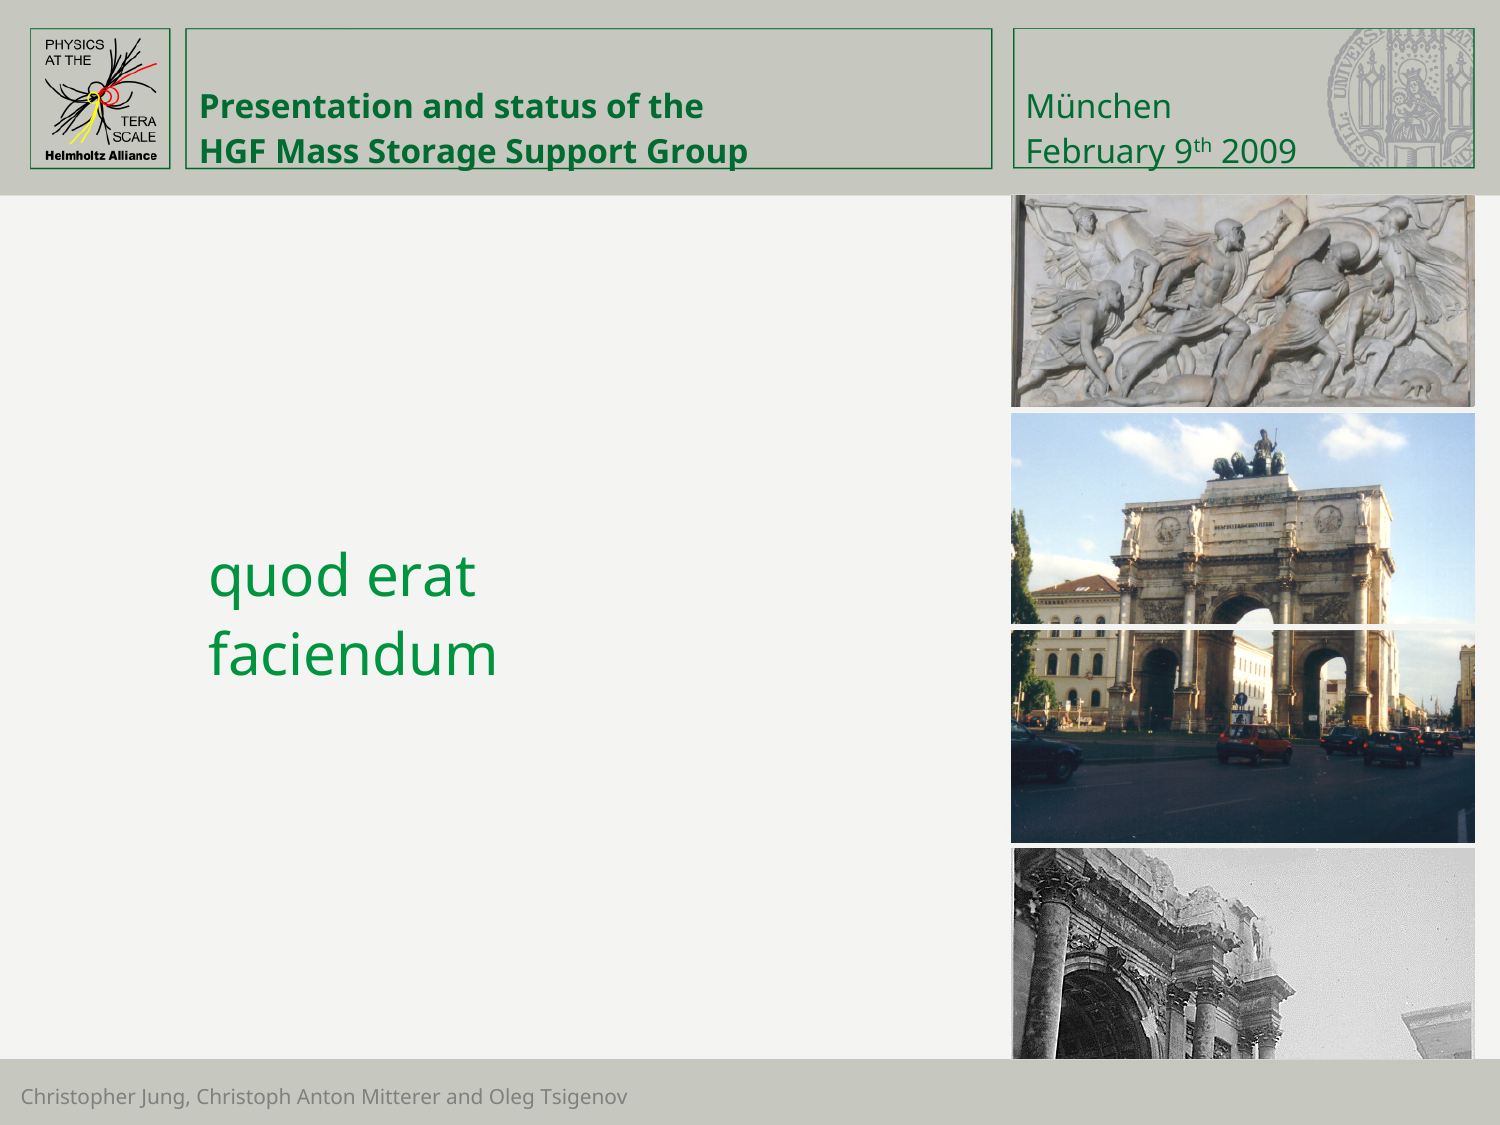

Presentation and status of the
HGF Mass Storage Support Group
München
February 9th 2009
quod erat faciendum
Christopher Jung, Christoph Anton Mitterer and Oleg Tsigenov